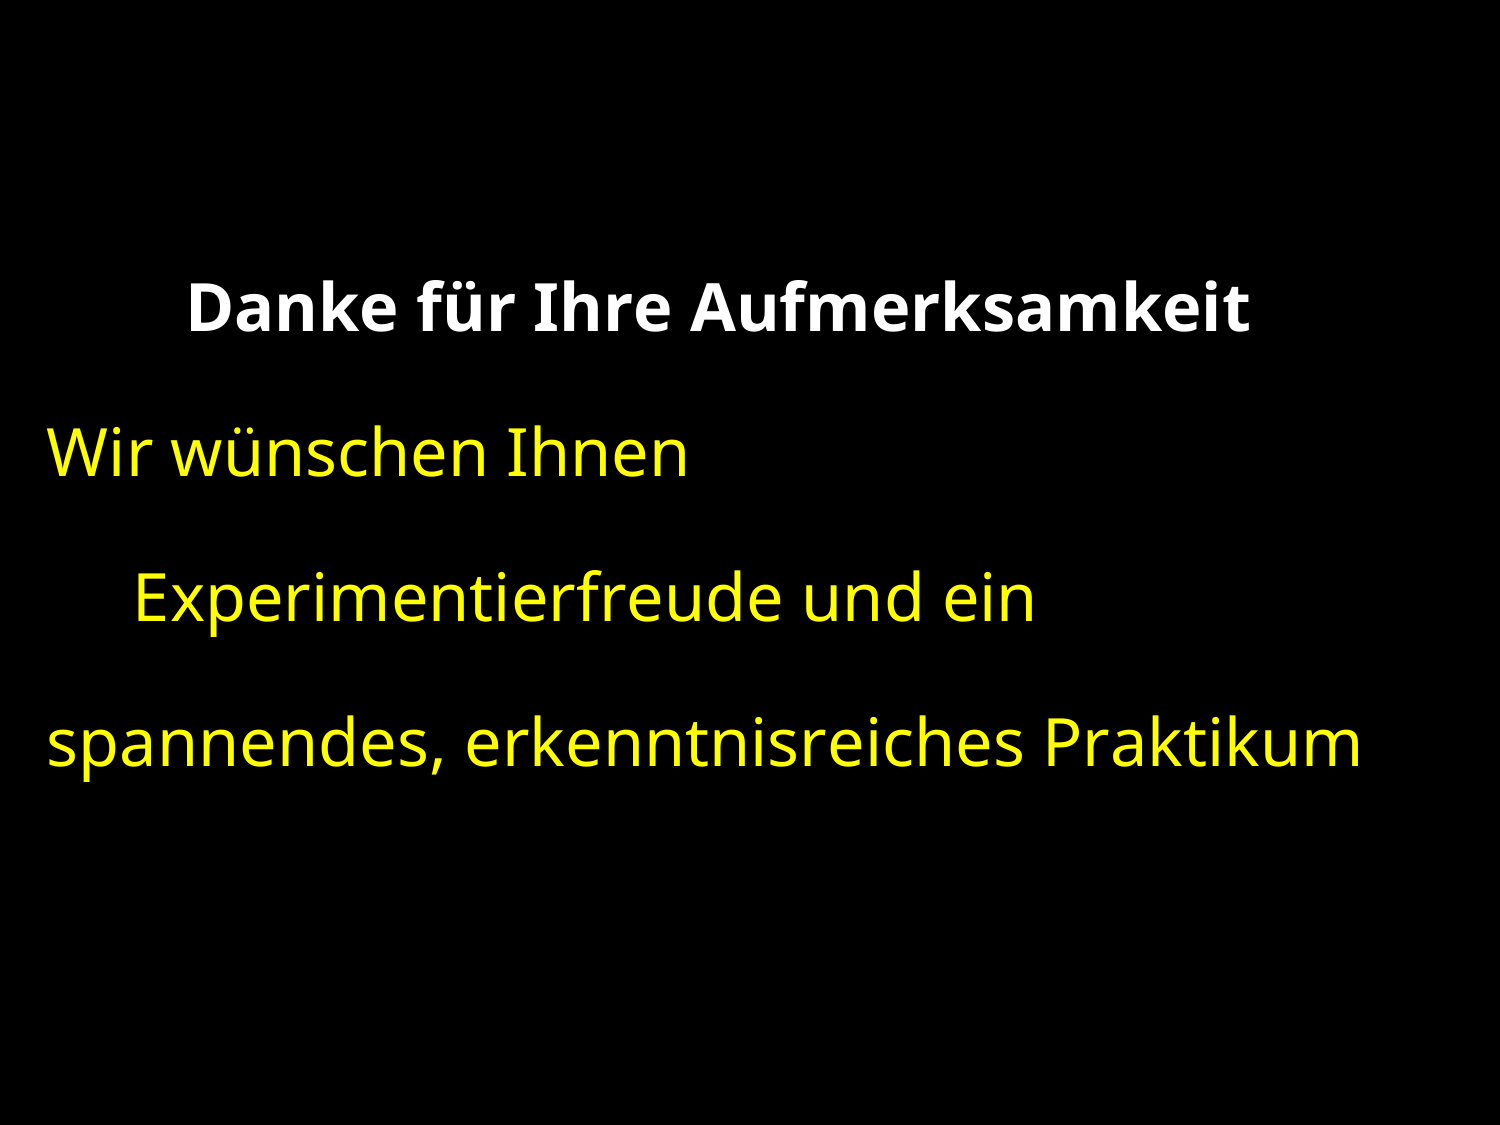

# Danke für Ihre Aufmerksamkeit Wir wünschen Ihnen Experimentierfreude und ein spannendes, erkenntnisreiches Praktikum